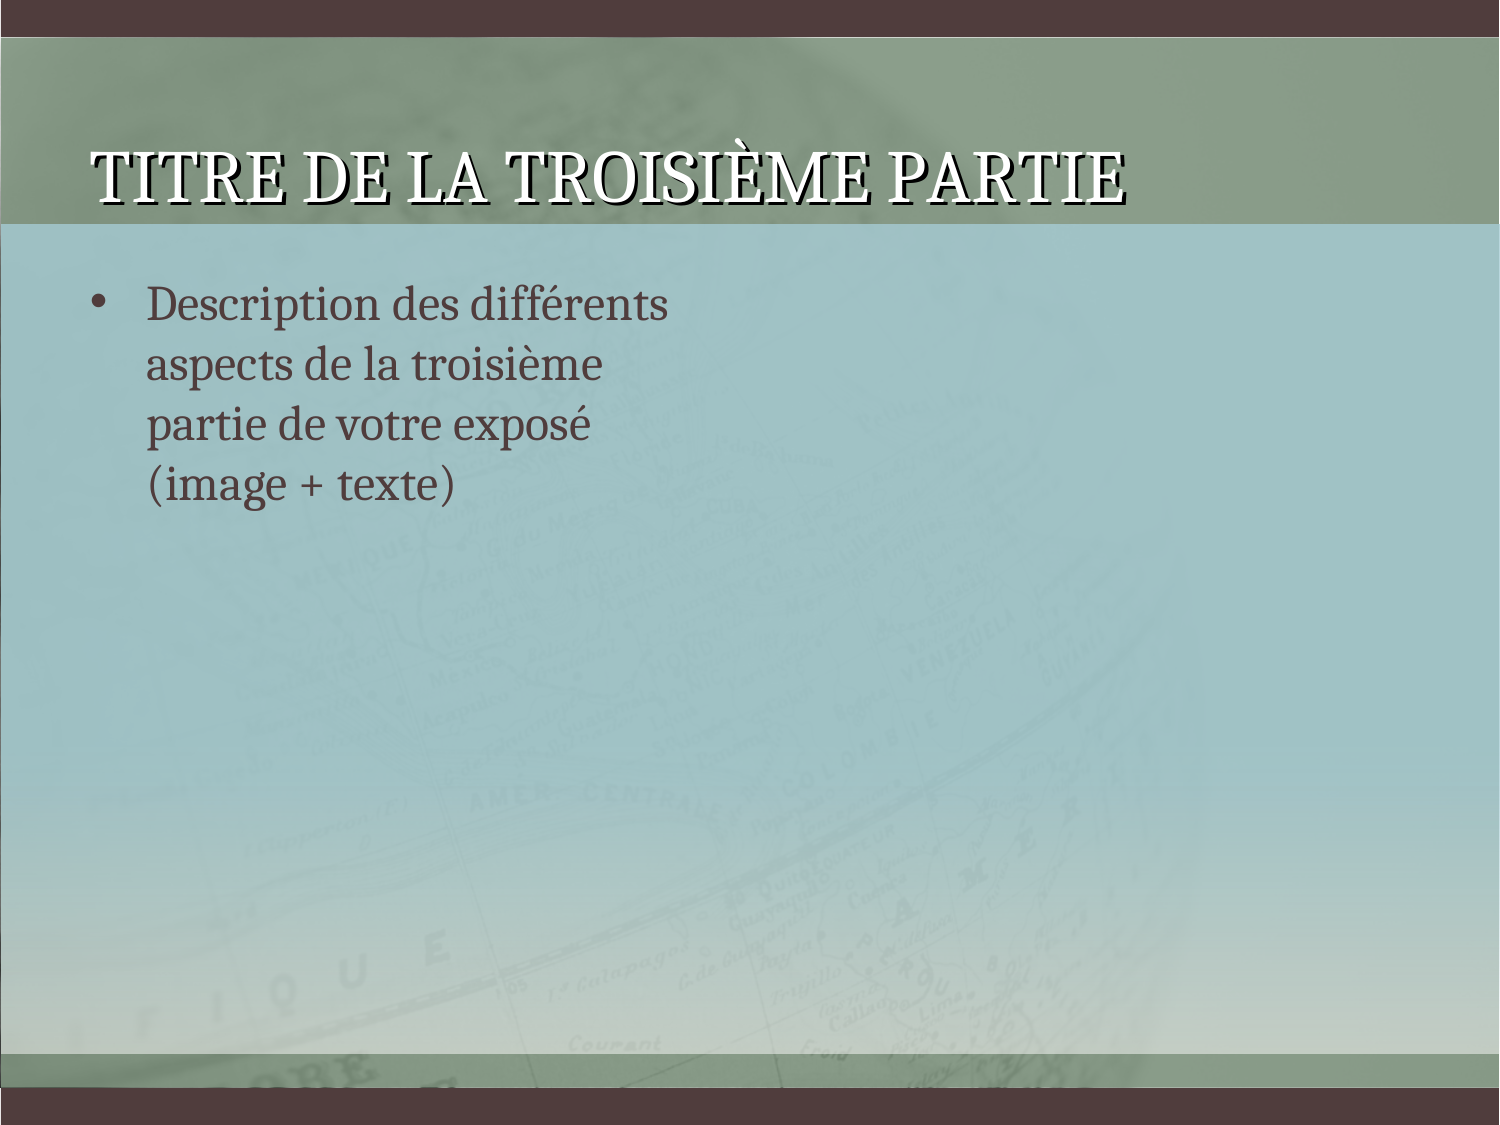

# TITRE DE LA TROISIÈME PARTIE
Description des différents aspects de la troisième partie de votre exposé (image + texte)